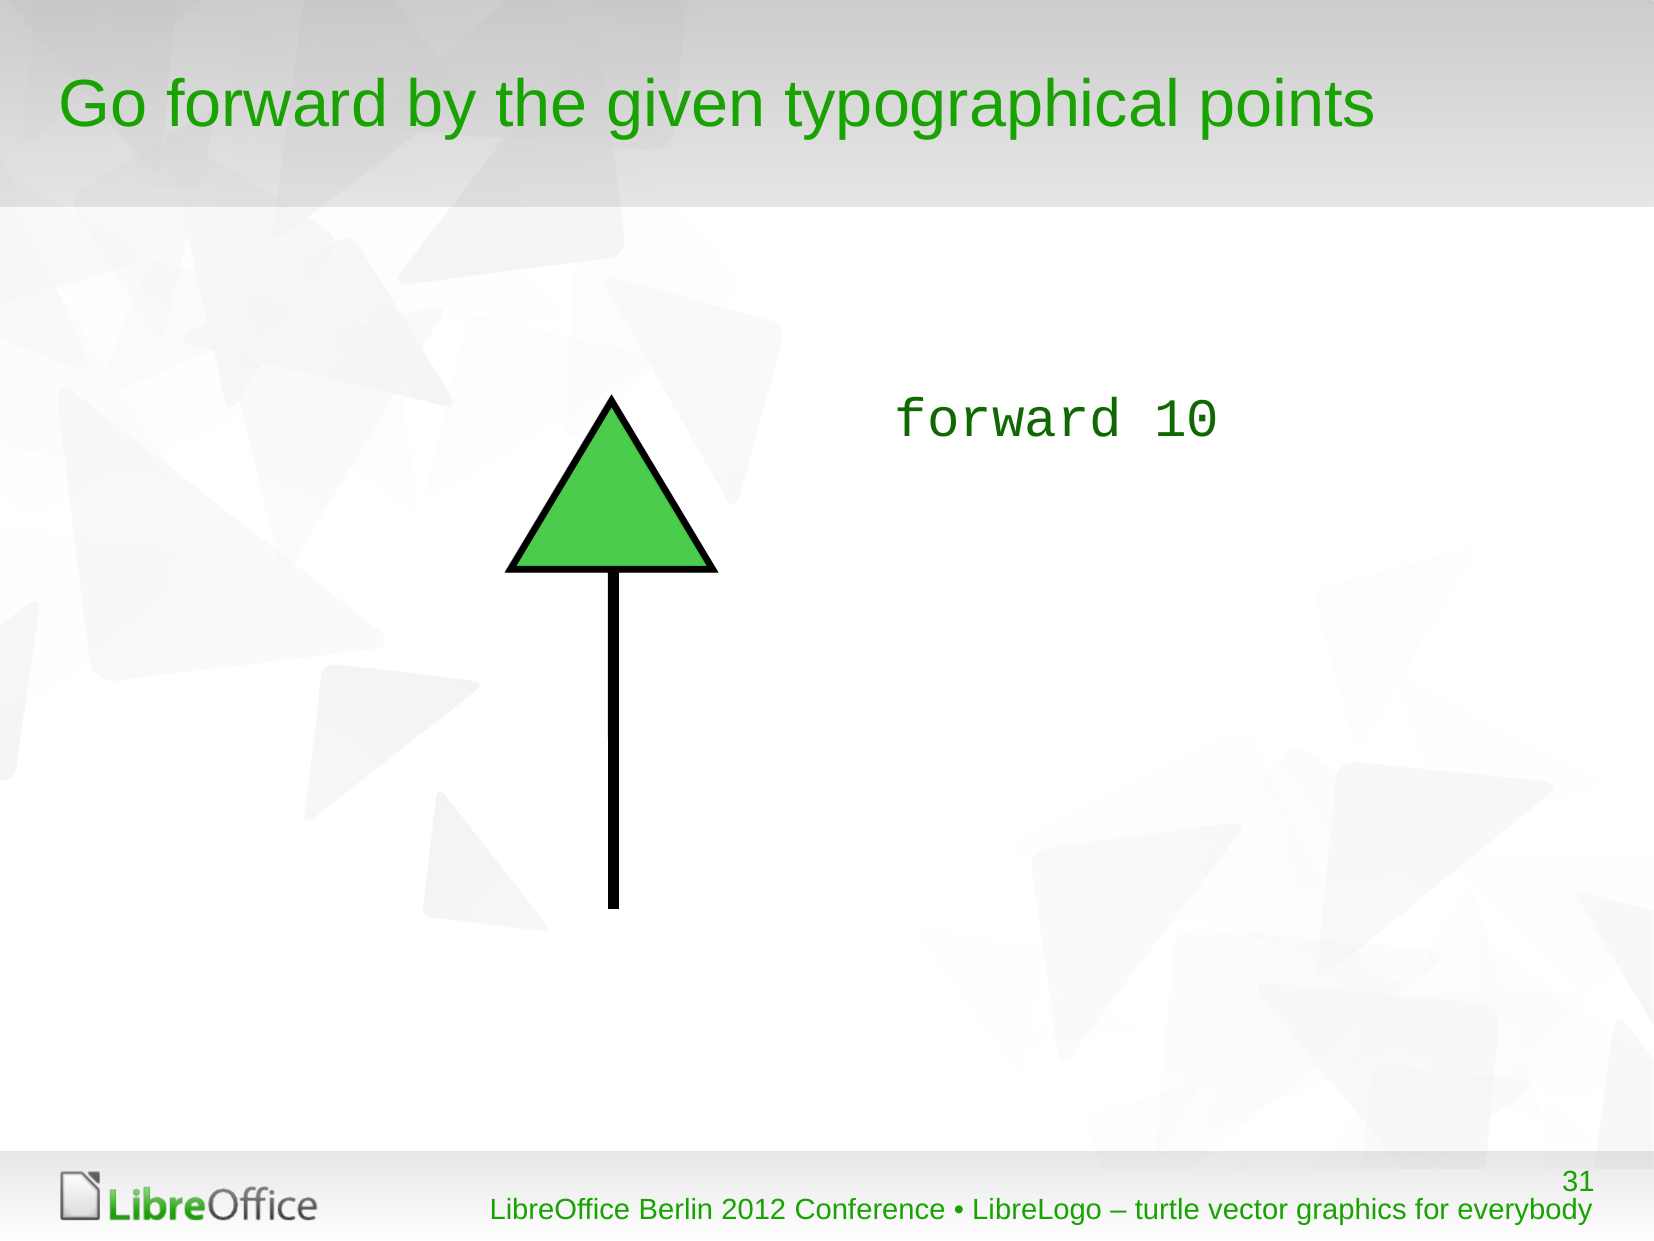

# Go forward by the given typographical points
forward 10
31
LibreOffice Berlin 2012 Conference • LibreLogo – turtle vector graphics for everybody